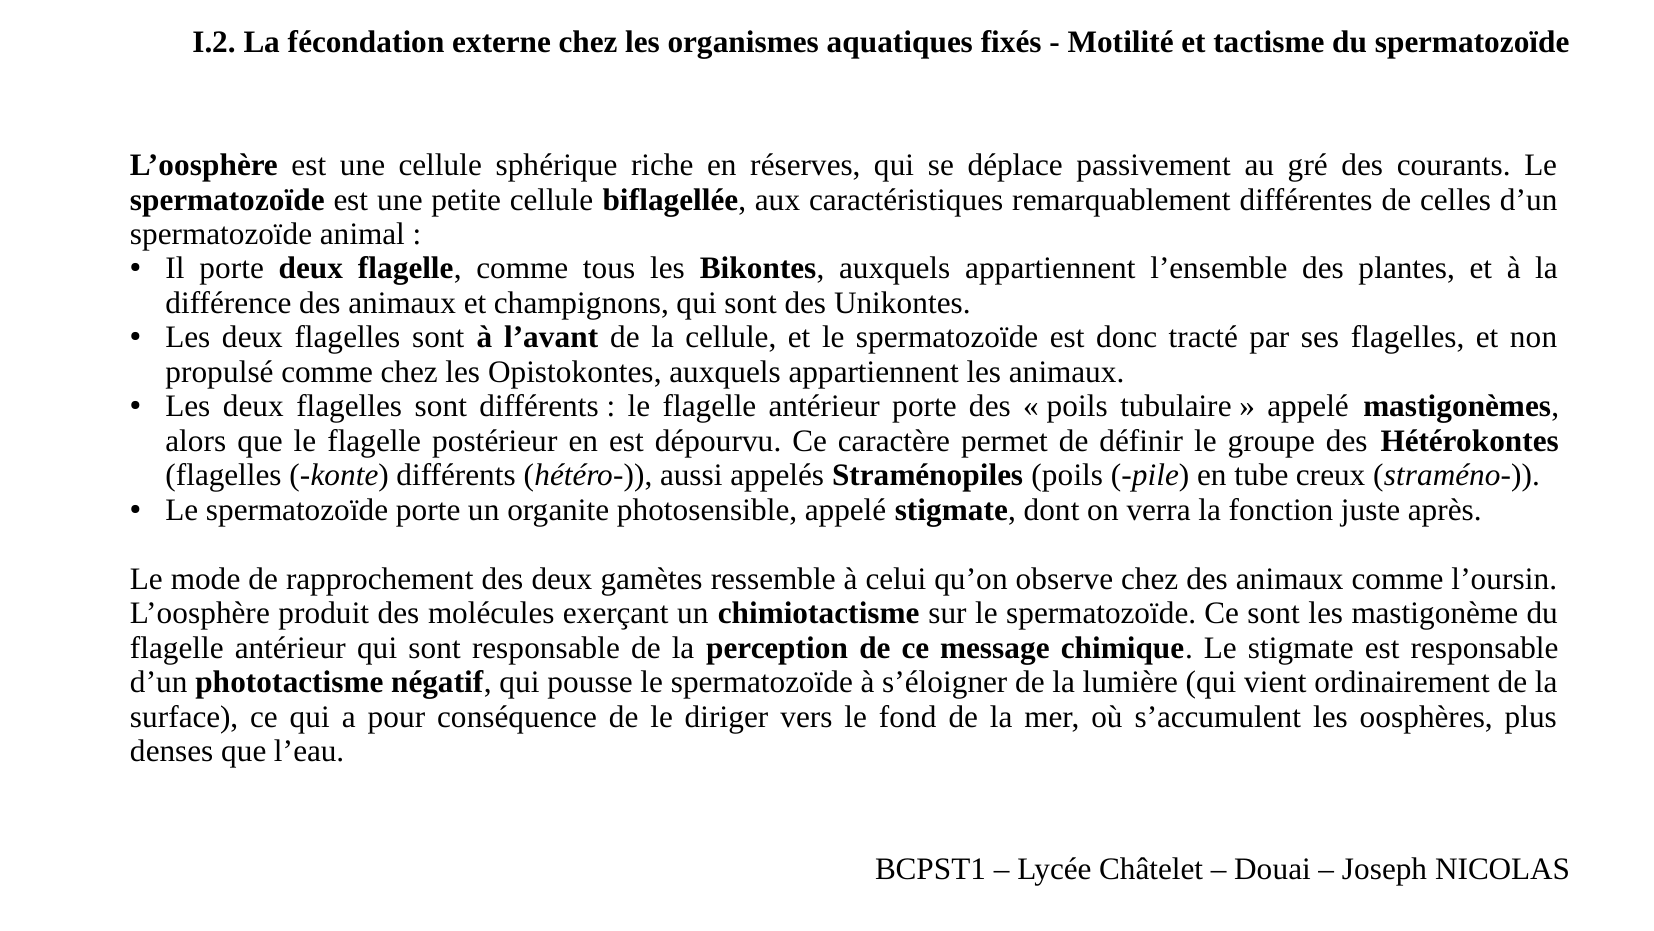

I.2. La fécondation externe chez les organismes aquatiques fixés - Motilité et tactisme du spermatozoïde
L’oosphère est une cellule sphérique riche en réserves, qui se déplace passivement au gré des courants. Le spermatozoïde est une petite cellule biflagellée, aux caractéristiques remarquablement différentes de celles d’un spermatozoïde animal :
Il porte deux flagelle, comme tous les Bikontes, auxquels appartiennent l’ensemble des plantes, et à la différence des animaux et champignons, qui sont des Unikontes.
Les deux flagelles sont à l’avant de la cellule, et le spermatozoïde est donc tracté par ses flagelles, et non propulsé comme chez les Opistokontes, auxquels appartiennent les animaux.
Les deux flagelles sont différents : le flagelle antérieur porte des « poils tubulaire » appelé mastigonèmes, alors que le flagelle postérieur en est dépourvu. Ce caractère permet de définir le groupe des Hétérokontes (flagelles (-konte) différents (hétéro-)), aussi appelés Straménopiles (poils (-pile) en tube creux (straméno-)).
Le spermatozoïde porte un organite photosensible, appelé stigmate, dont on verra la fonction juste après.
Le mode de rapprochement des deux gamètes ressemble à celui qu’on observe chez des animaux comme l’oursin. L’oosphère produit des molécules exerçant un chimiotactisme sur le spermatozoïde. Ce sont les mastigonème du flagelle antérieur qui sont responsable de la perception de ce message chimique. Le stigmate est responsable d’un phototactisme négatif, qui pousse le spermatozoïde à s’éloigner de la lumière (qui vient ordinairement de la surface), ce qui a pour conséquence de le diriger vers le fond de la mer, où s’accumulent les oosphères, plus denses que l’eau.
BCPST1 – Lycée Châtelet – Douai – Joseph NICOLAS